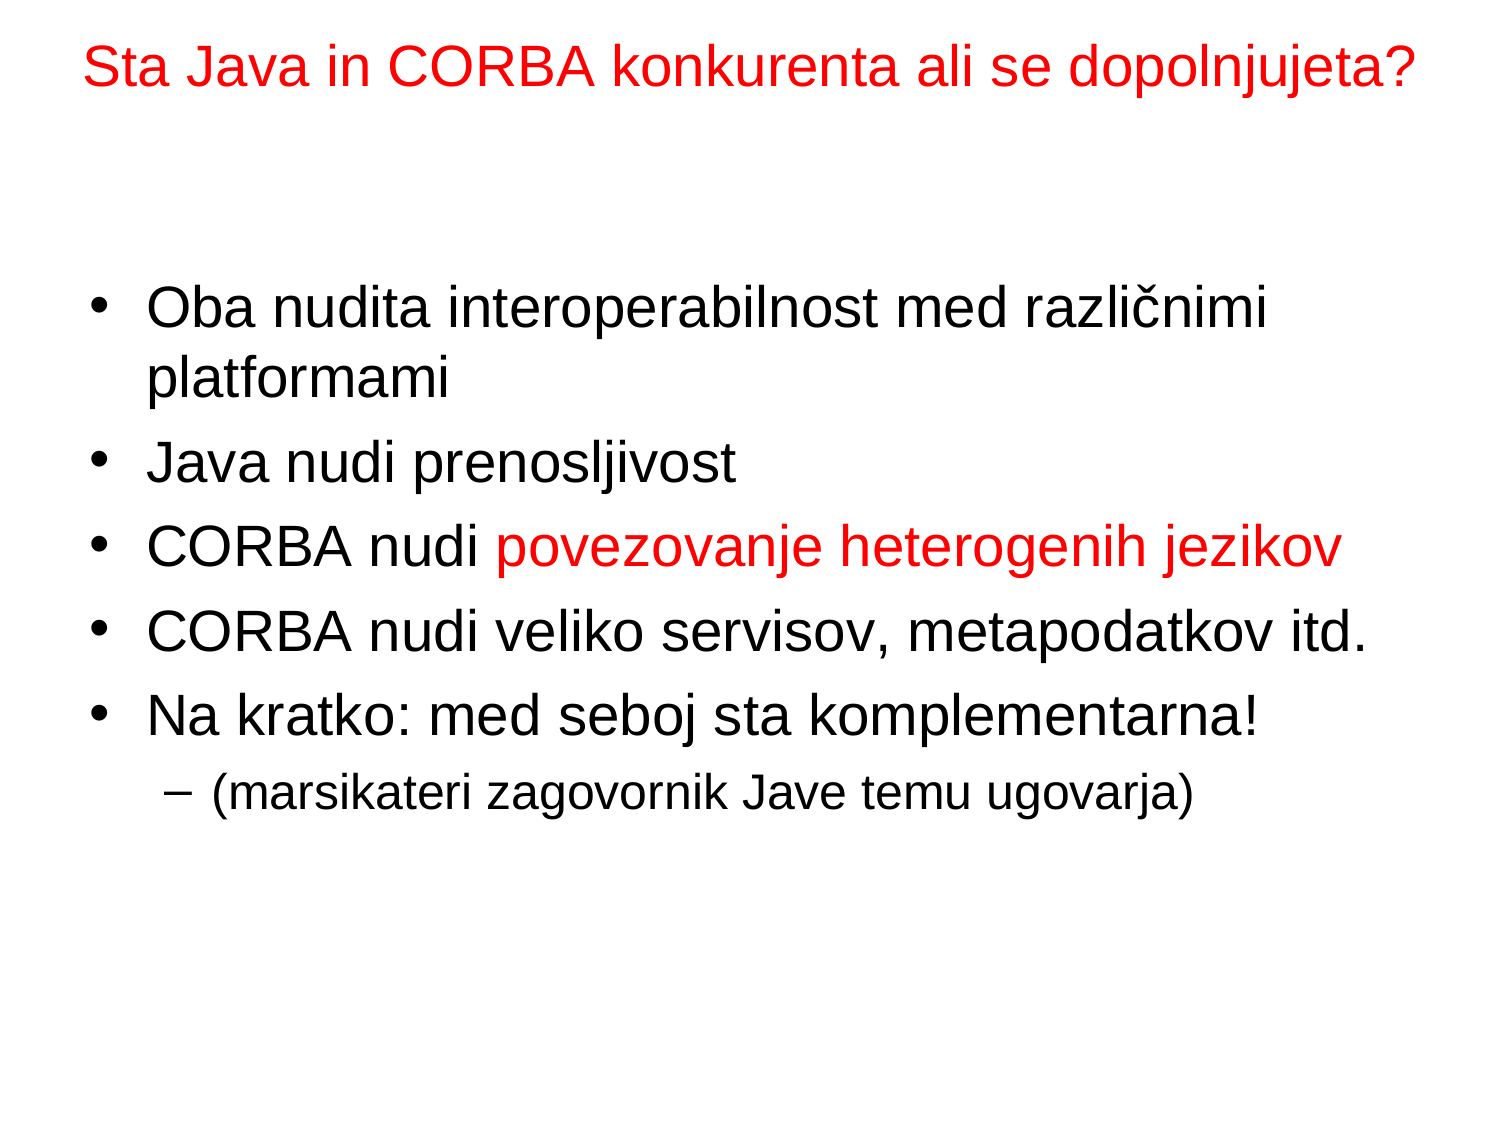

# Sta Java in CORBA konkurenta ali se dopolnjujeta?
Oba nudita interoperabilnost med različnimi platformami
Java nudi prenosljivost
CORBA nudi povezovanje heterogenih jezikov
CORBA nudi veliko servisov, metapodatkov itd.
Na kratko: med seboj sta komplementarna!
(marsikateri zagovornik Jave temu ugovarja)